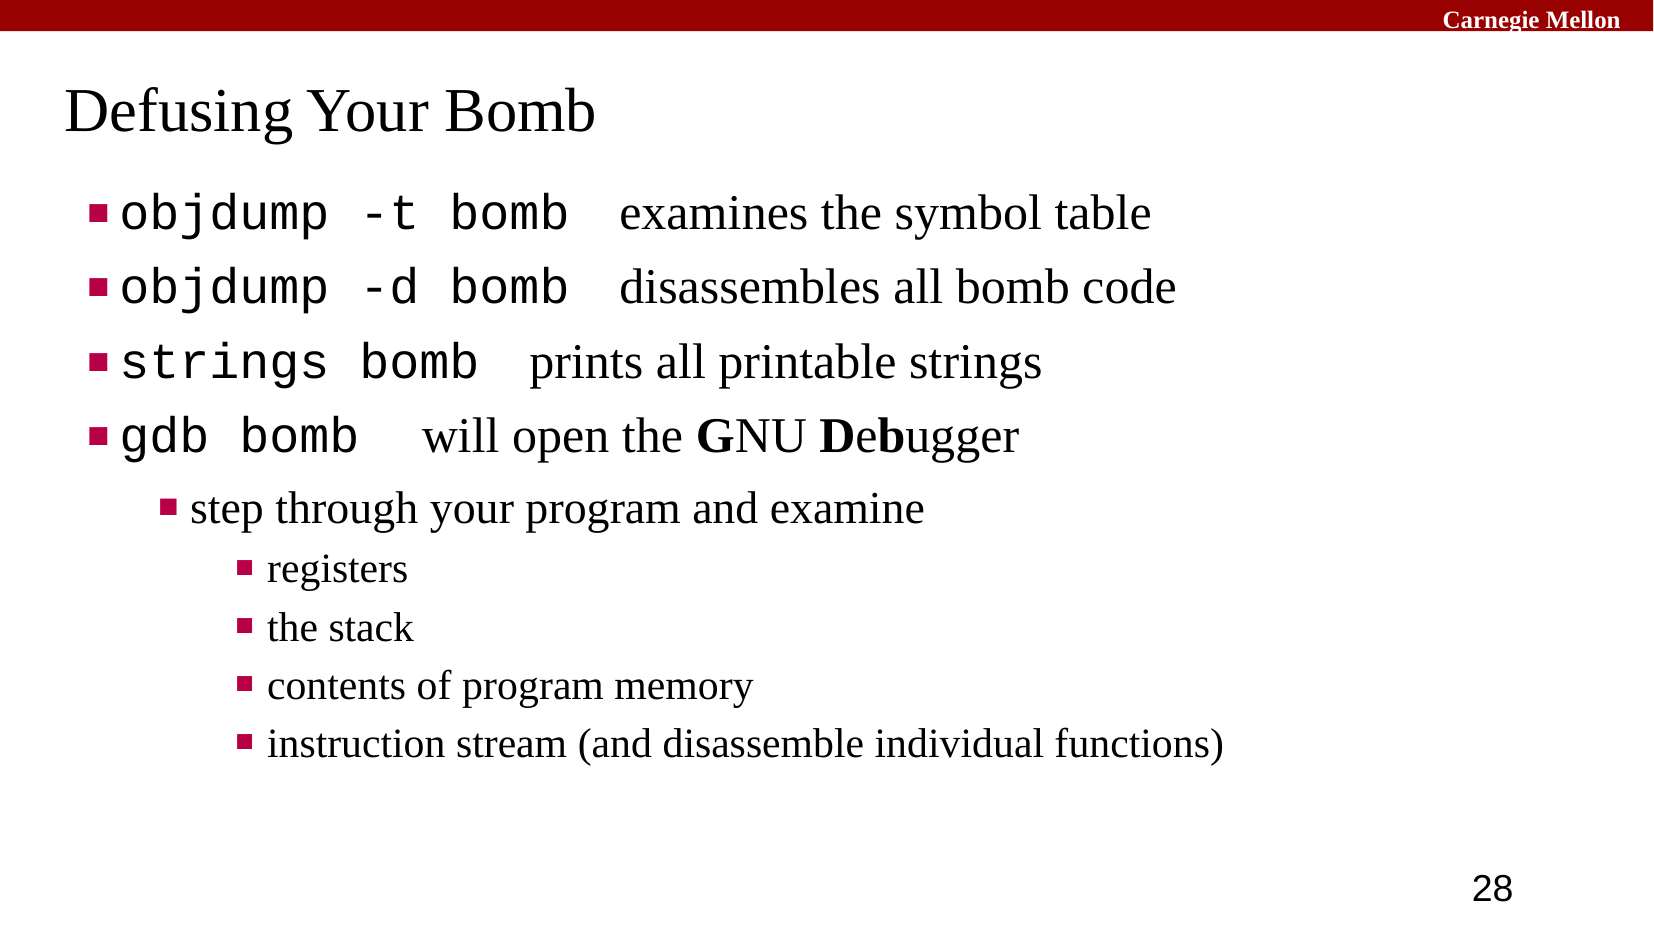

# Defusing Your Bomb
objdump -t bomb examines the symbol table
objdump -d bomb disassembles all bomb code
strings bomb prints all printable strings
gdb bomb will open the GNU Debugger
step through your program and examine
registers
the stack
contents of program memory
instruction stream (and disassemble individual functions)